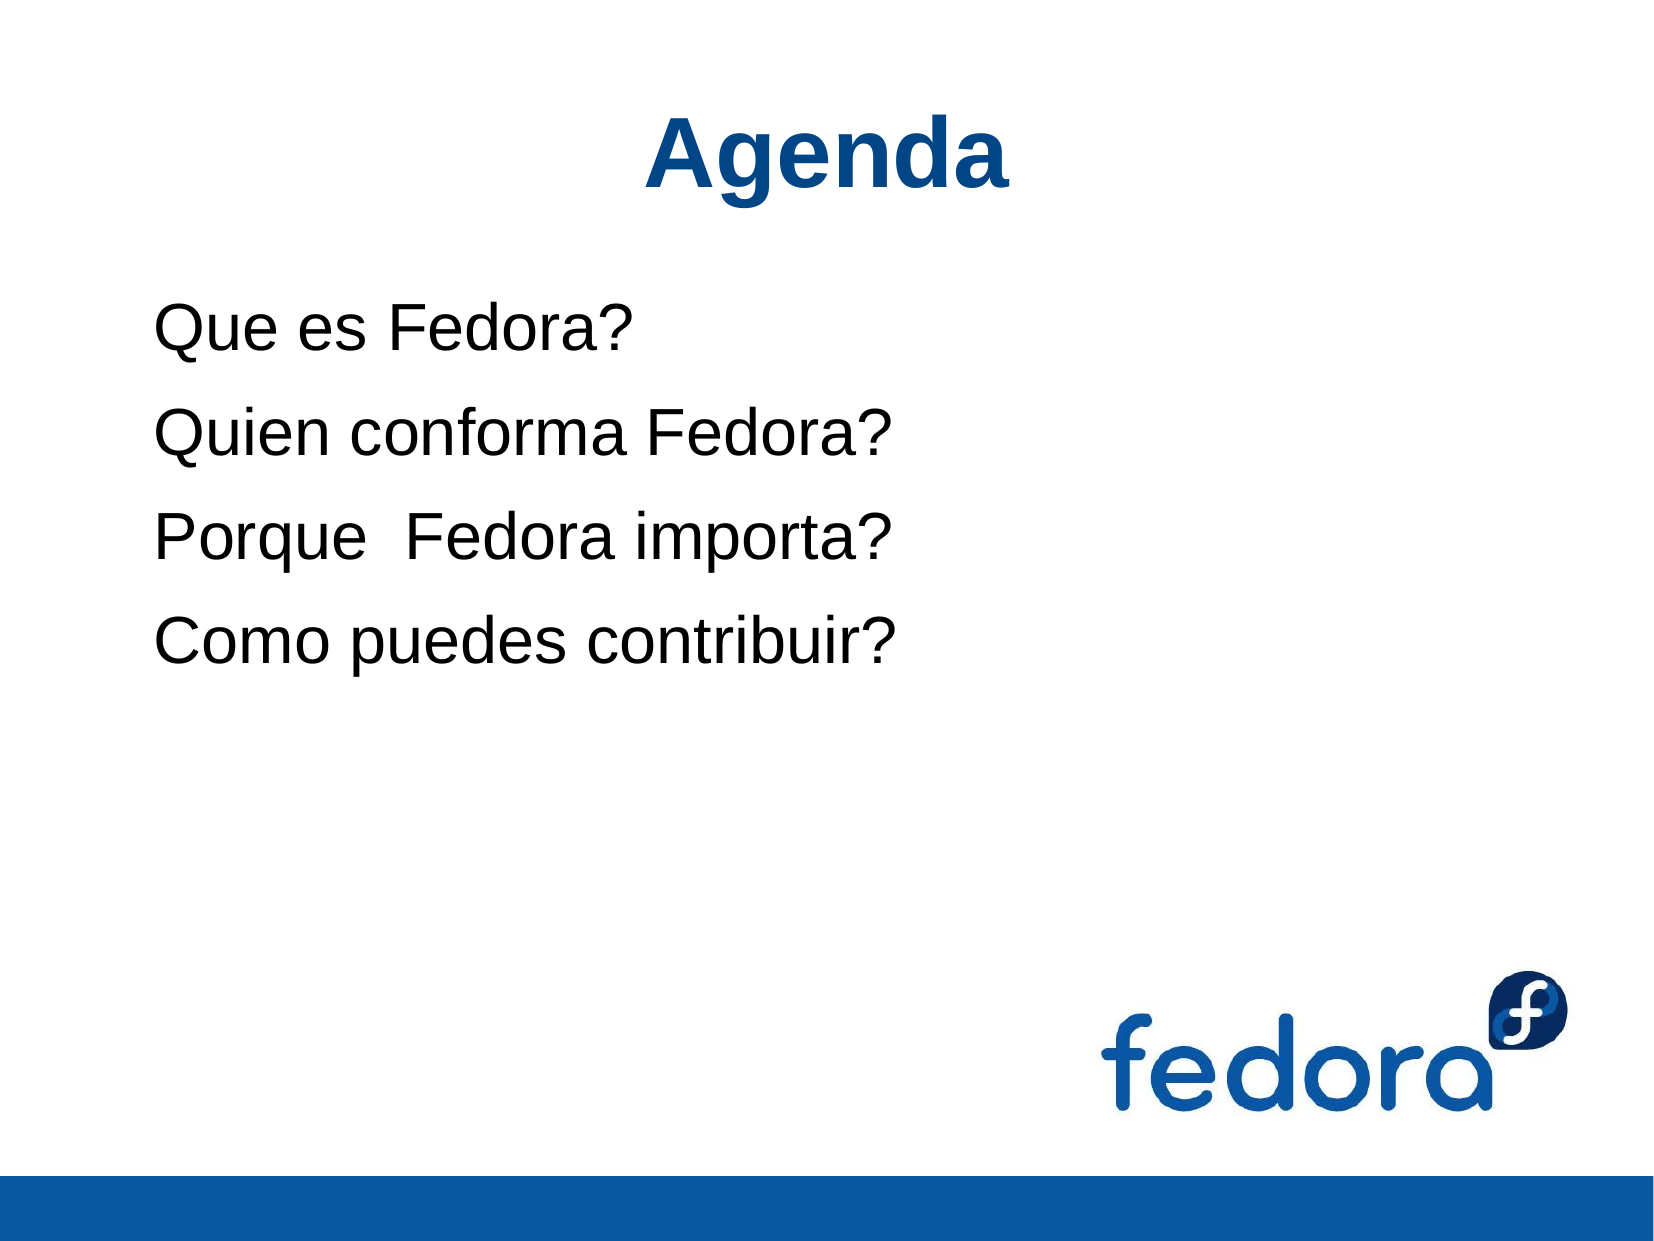

# Agenda
Que es Fedora?
Quien conforma Fedora?
Porque Fedora importa?
Como puedes contribuir?